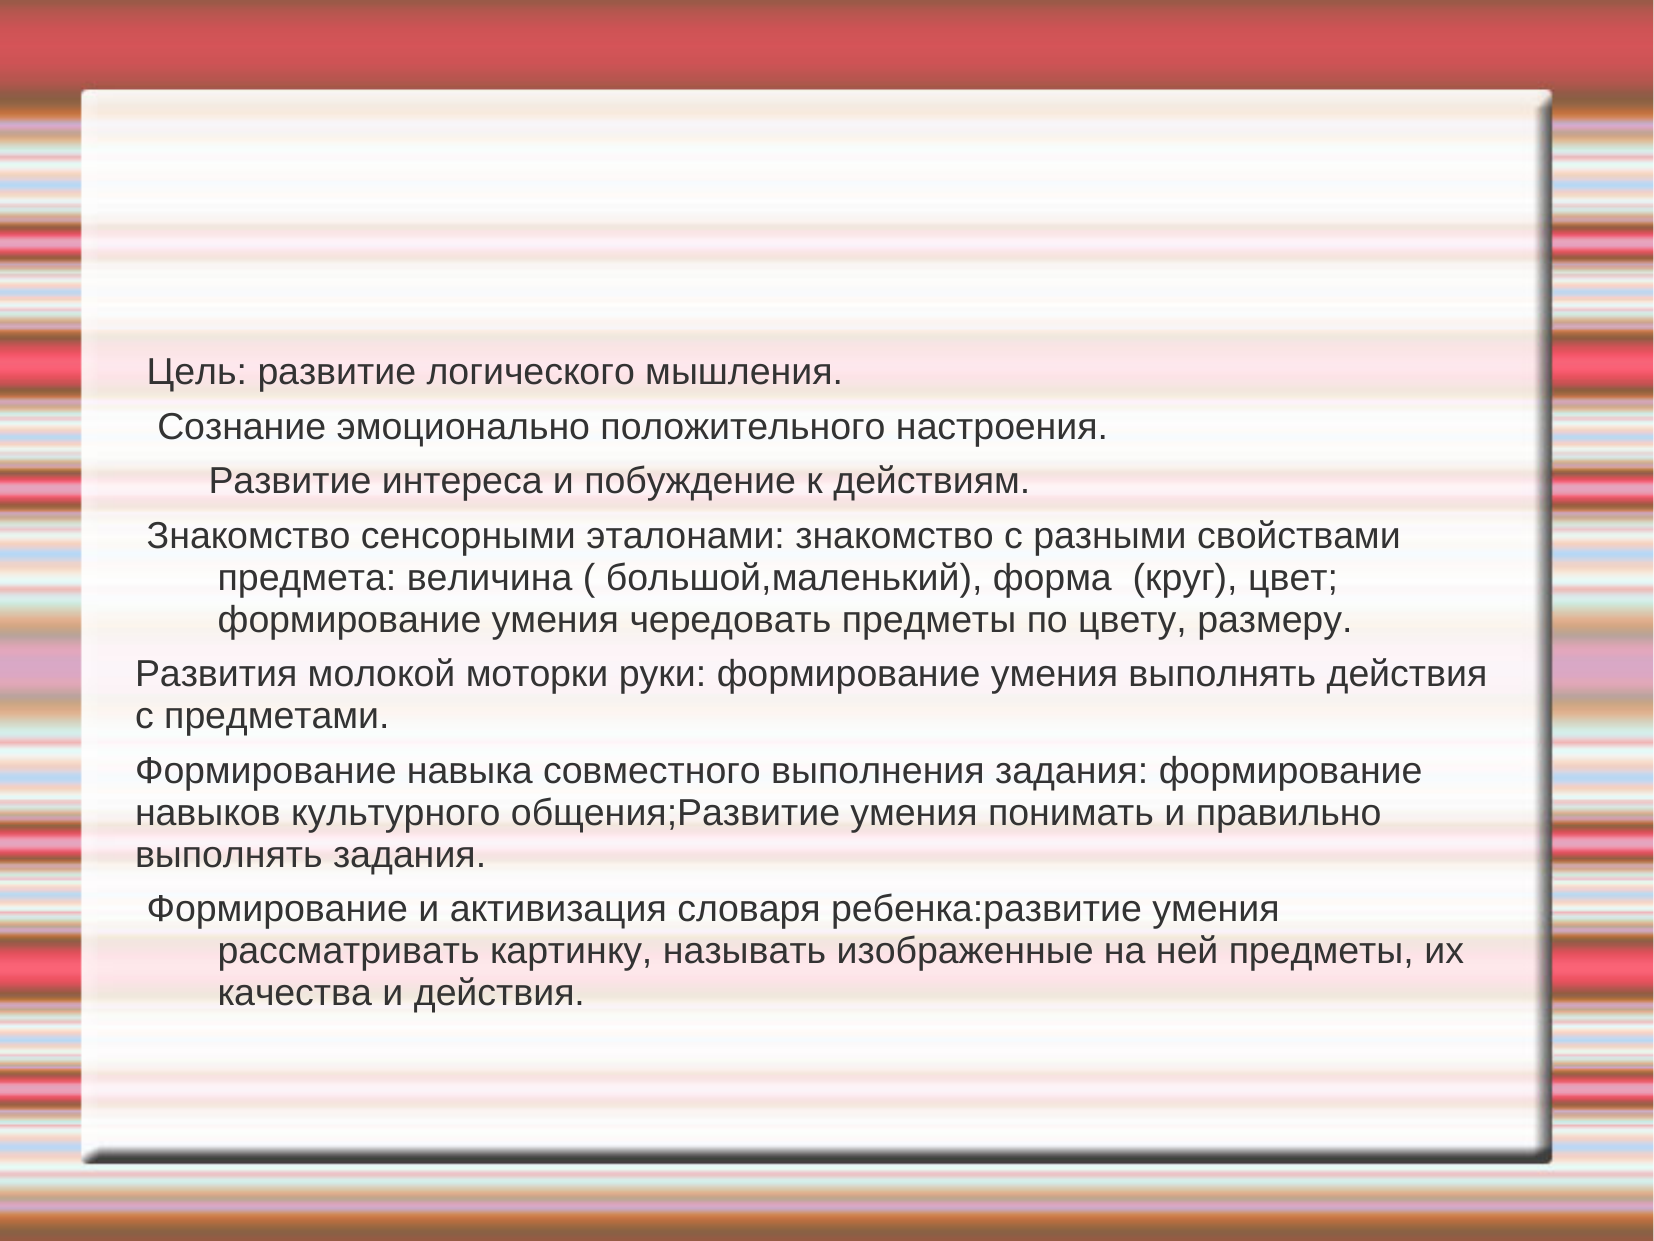

#
Цель: развитие логического мышления.
 Сознание эмоционально положительного настроения.
  Развитие интереса и побуждение к действиям.
Знакомство сенсорными эталонами: знакомство с разными свойствами предмета: величина ( большой,маленький), форма  (круг), цвет; формирование умения чередовать предметы по цвету, размеру.
Развития молокой моторки руки: формирование умения выполнять действия с предметами.
Формирование навыка совместного выполнения задания: формирование навыков культурного общения;Развитие умения понимать и правильно выполнять задания.
Формирование и активизация словаря ребенка:развитие умения рассматривать картинку, называть изображенные на ней предметы, их качества и действия.